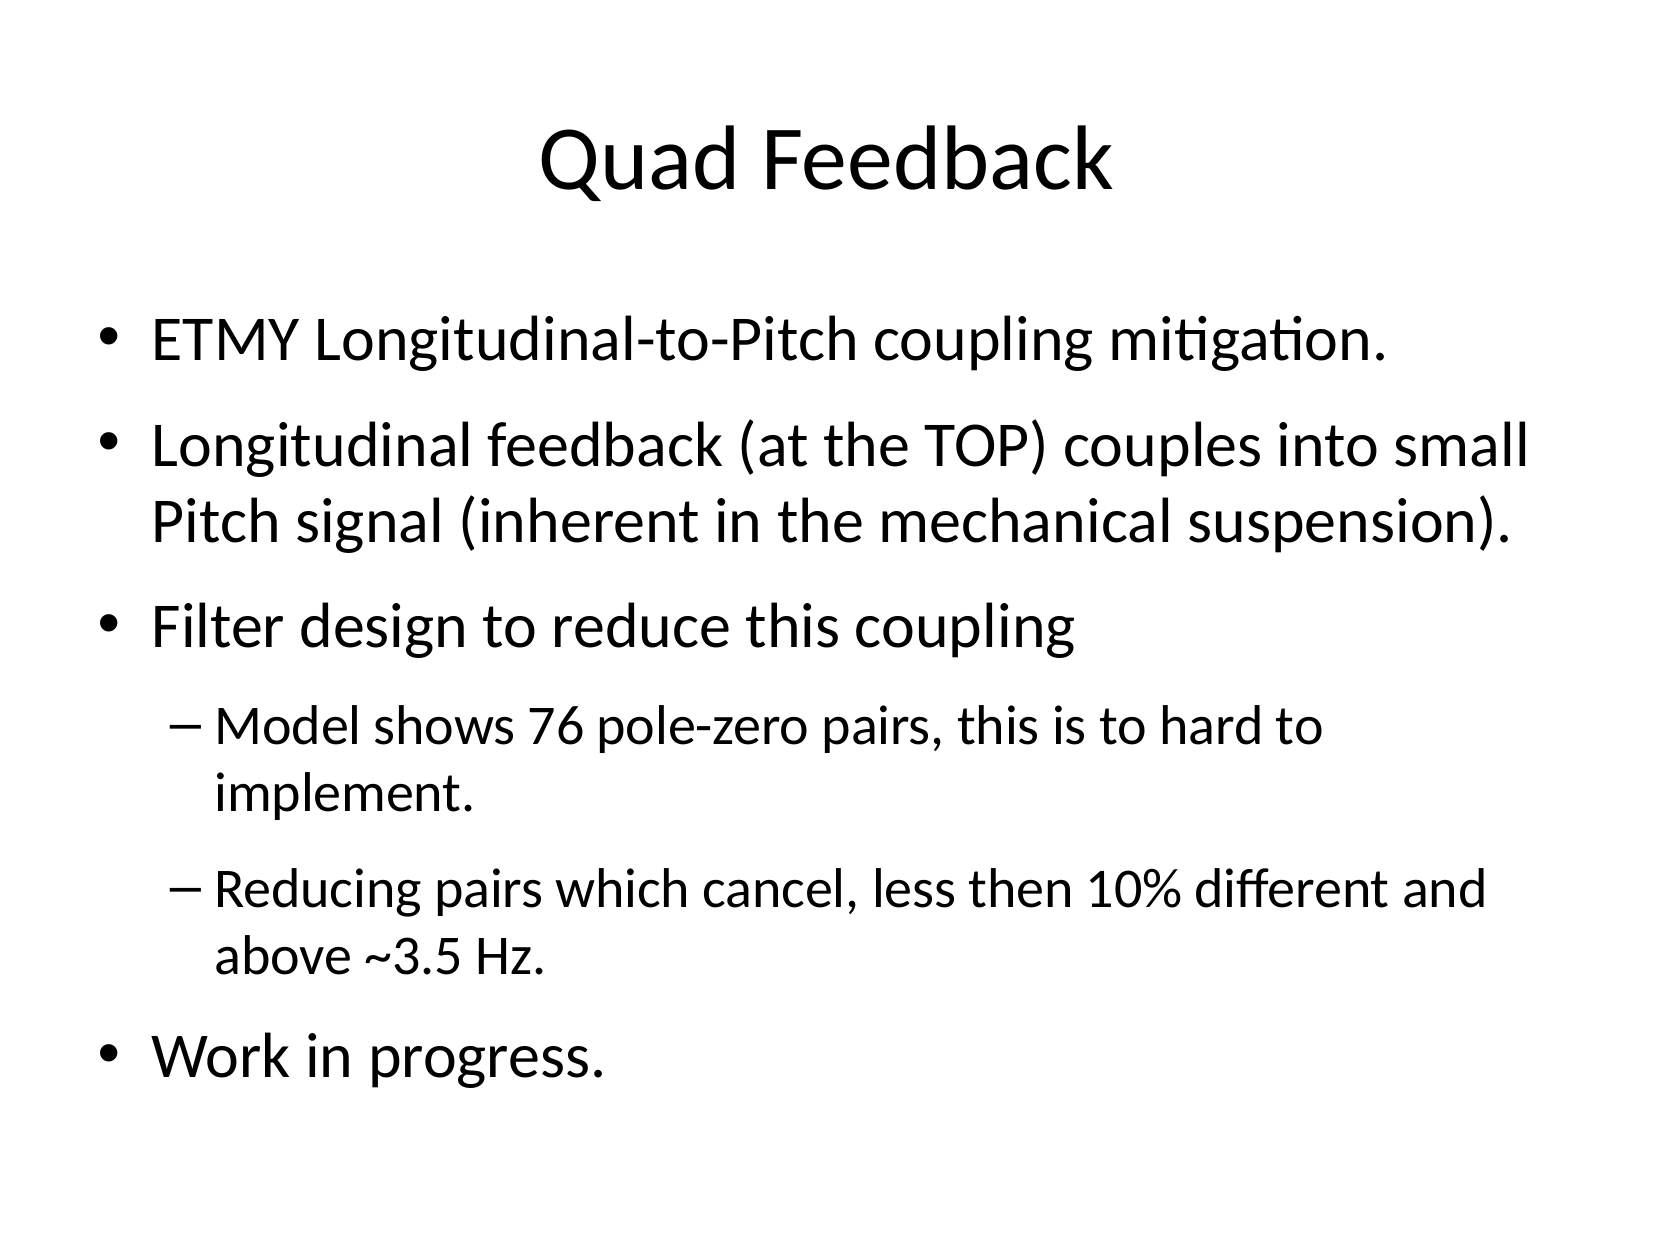

# Quad Feedback
ETMY Longitudinal-to-Pitch coupling mitigation.
Longitudinal feedback (at the TOP) couples into small Pitch signal (inherent in the mechanical suspension).
Filter design to reduce this coupling
Model shows 76 pole-zero pairs, this is to hard to implement.
Reducing pairs which cancel, less then 10% different and above ~3.5 Hz.
Work in progress.